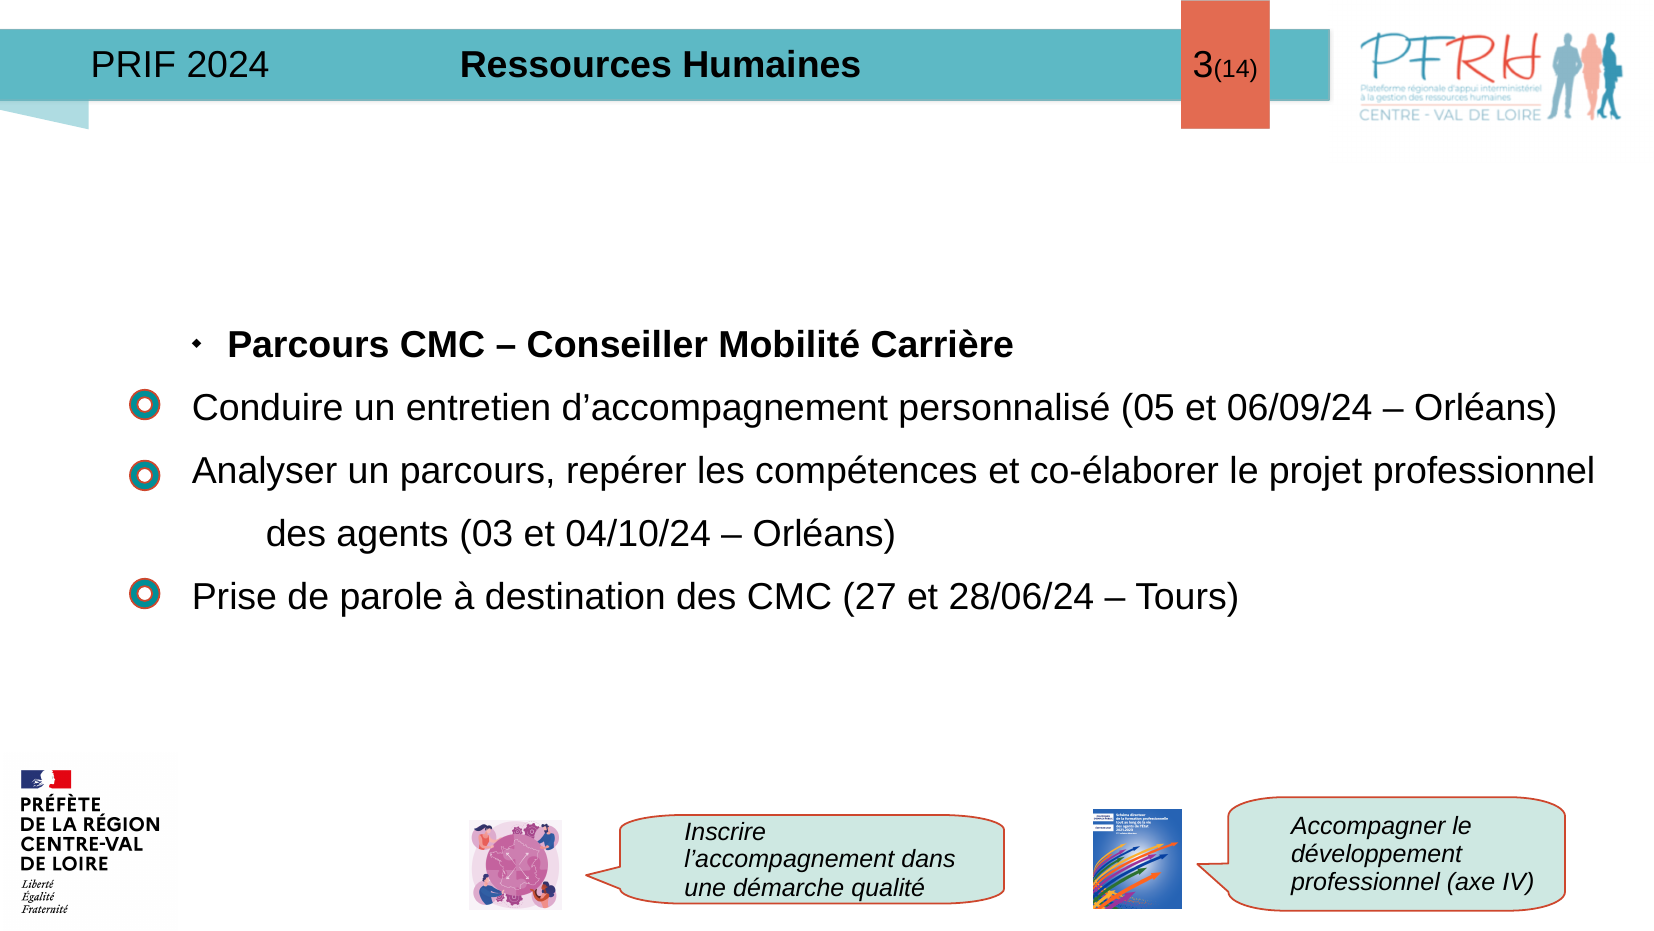

3(14)
PRIF 2024			Ressources Humaines
Parcours CMC – Conseiller Mobilité Carrière
Conduire un entretien d’accompagnement personnalisé (05 et 06/09/24 – Orléans)
Analyser un parcours, repérer les compétences et co-élaborer le projet professionnel
	des agents (03 et 04/10/24 – Orléans)
Prise de parole à destination des CMC (27 et 28/06/24 – Tours)
Accompagner le développement professionnel (axe IV)
Inscrire l’accompagnement dans une démarche qualité